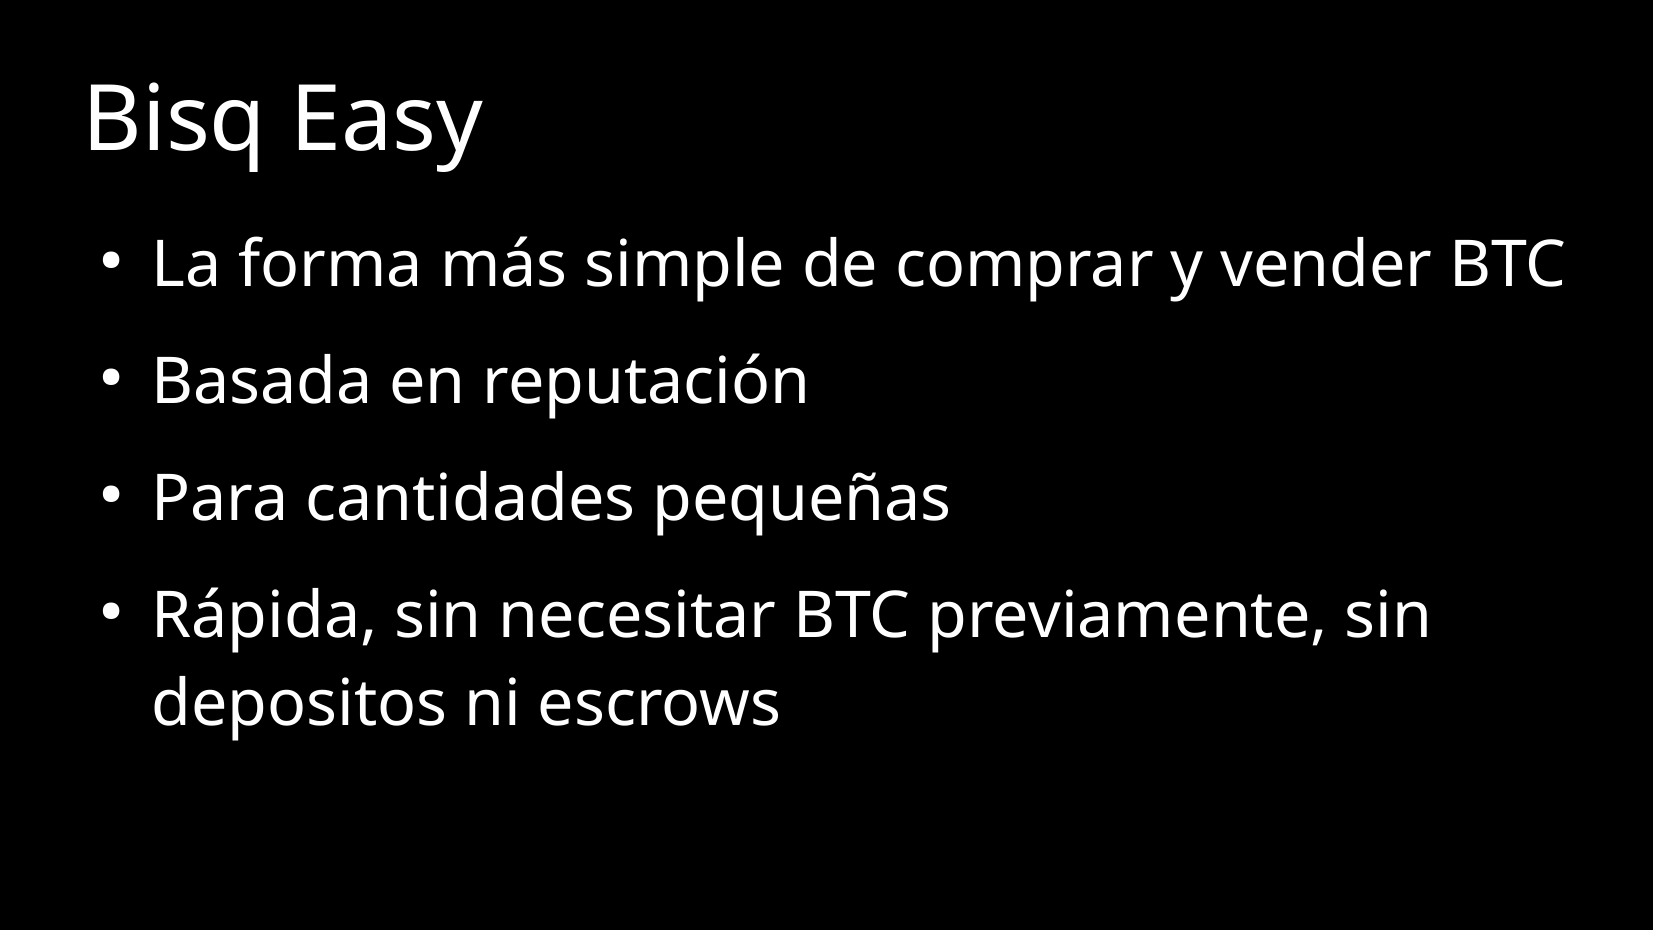

# Bisq Easy
La forma más simple de comprar y vender BTC
Basada en reputación
Para cantidades pequeñas
Rápida, sin necesitar BTC previamente, sin depositos ni escrows